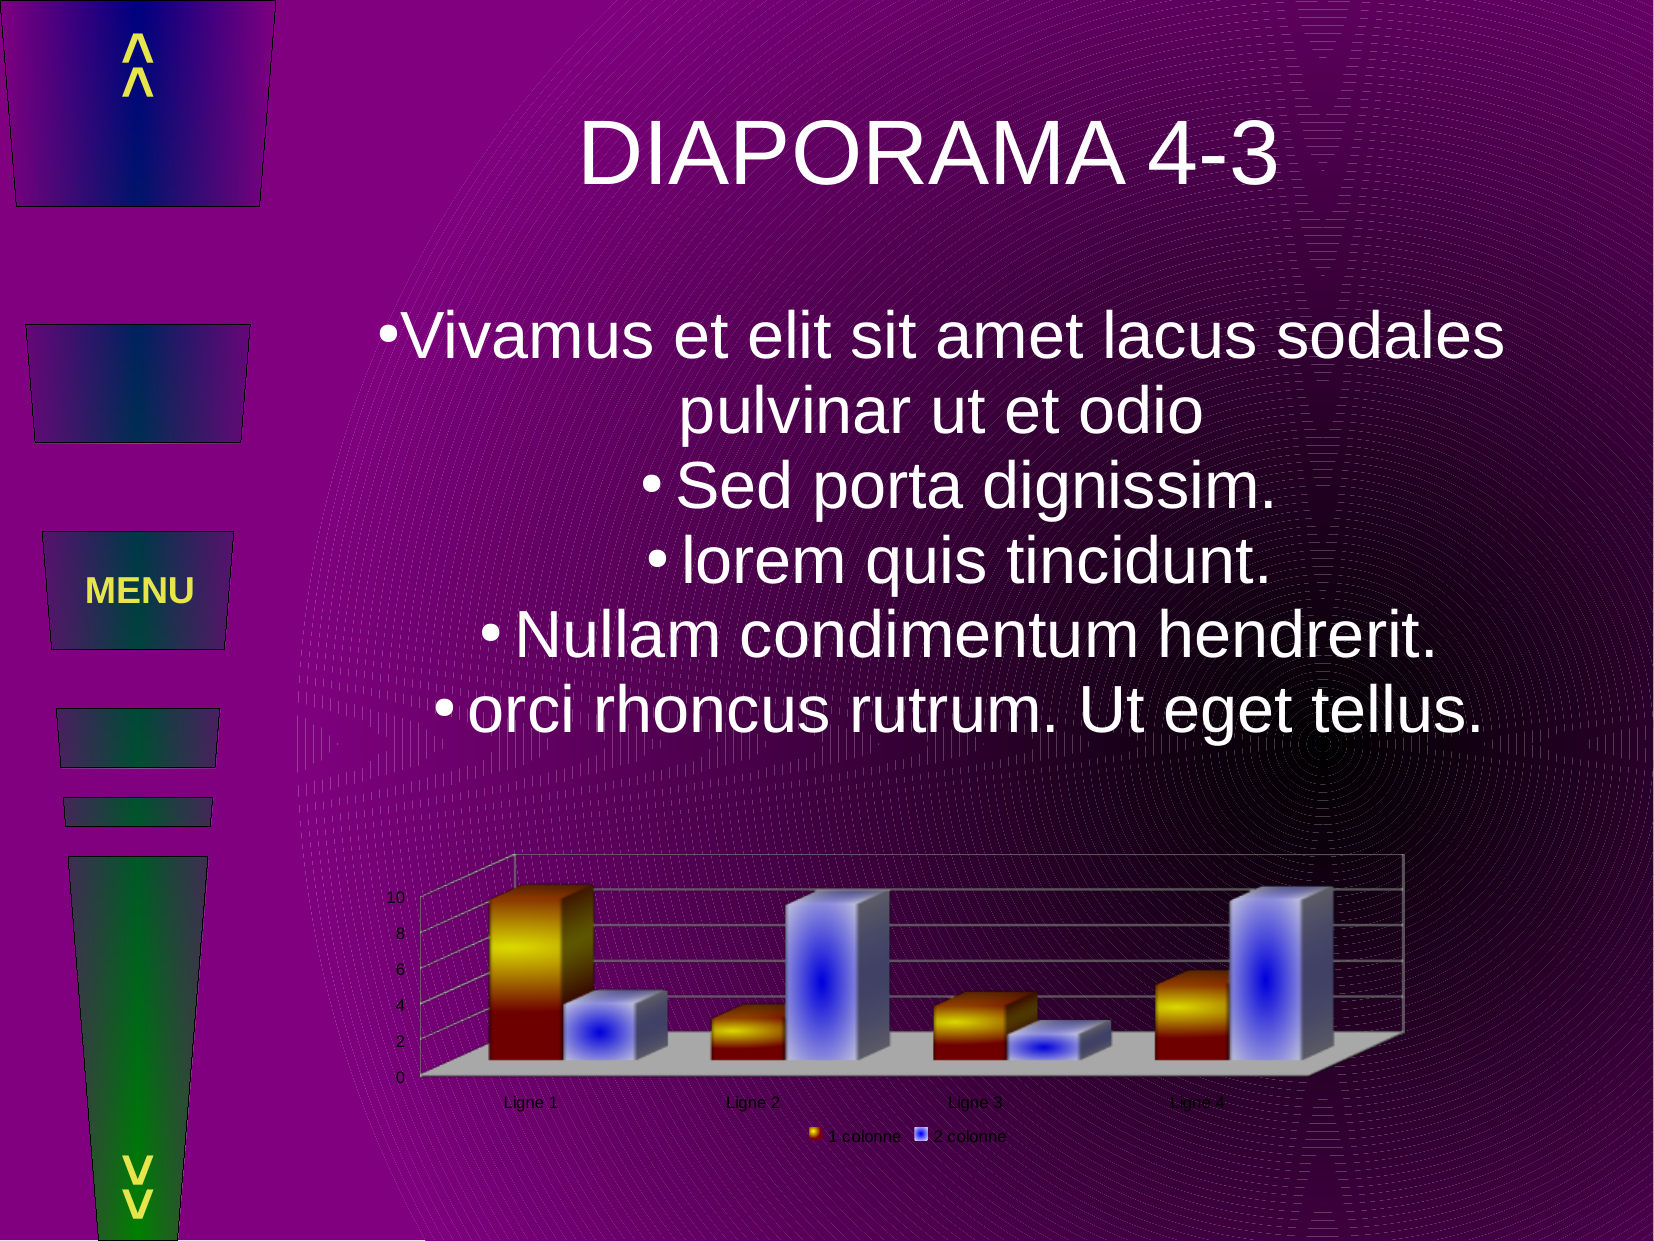

<<
# DIAPORAMA 4-3
Vivamus et elit sit amet lacus sodales pulvinar ut et odio
Sed porta dignissim.
lorem quis tincidunt.
Nullam condimentum hendrerit.
orci rhoncus rutrum. Ut eget tellus.
MENU
>>